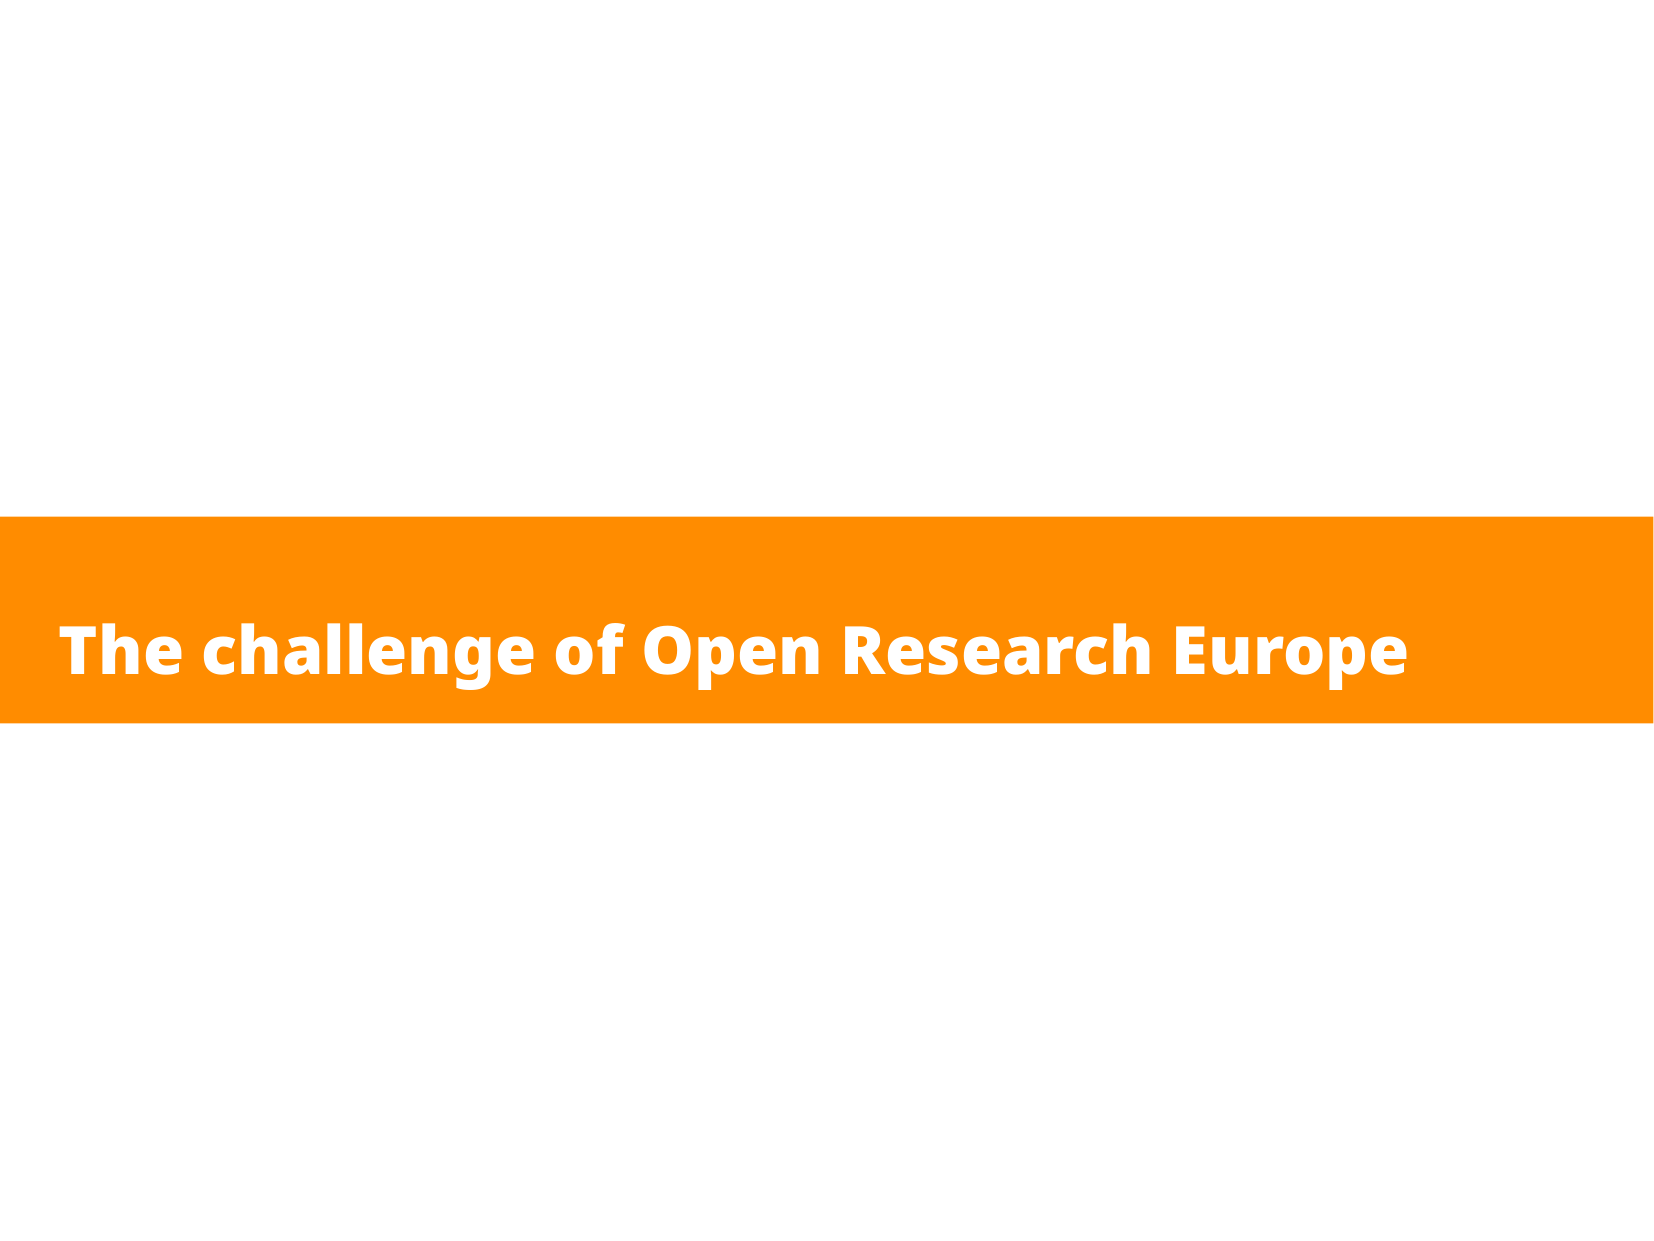

# The challenge of Open Research Europe